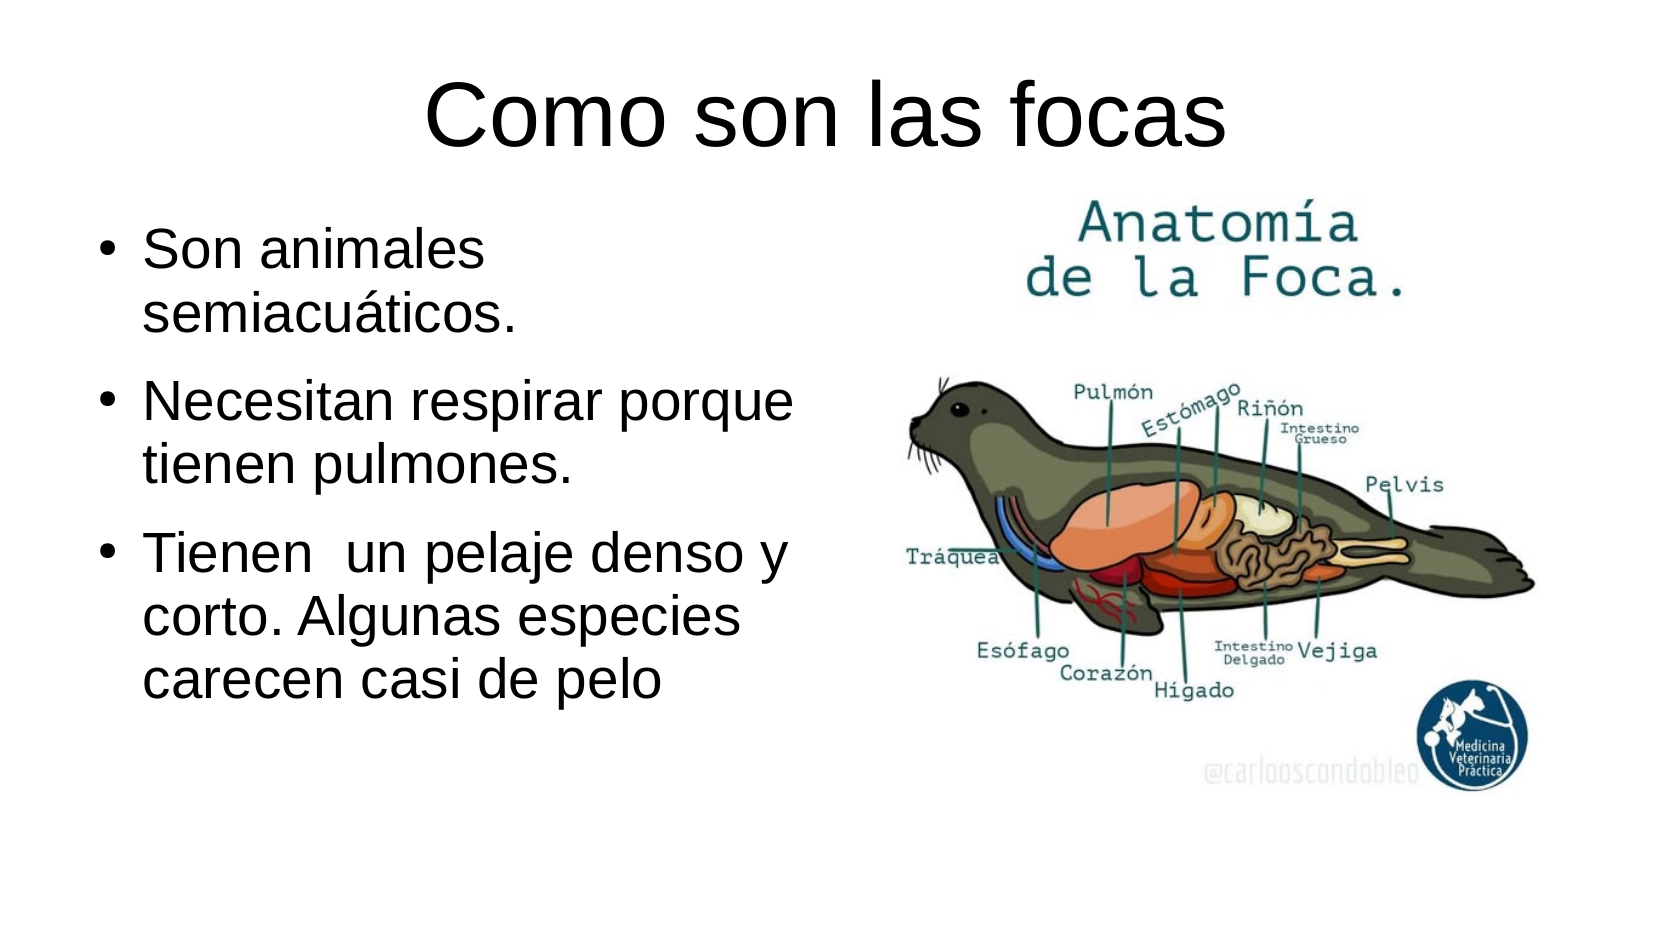

# Como son las focas
Son animales semiacuáticos.
Necesitan respirar porque tienen pulmones.
Tienen un pelaje denso y corto. Algunas especies carecen casi de pelo